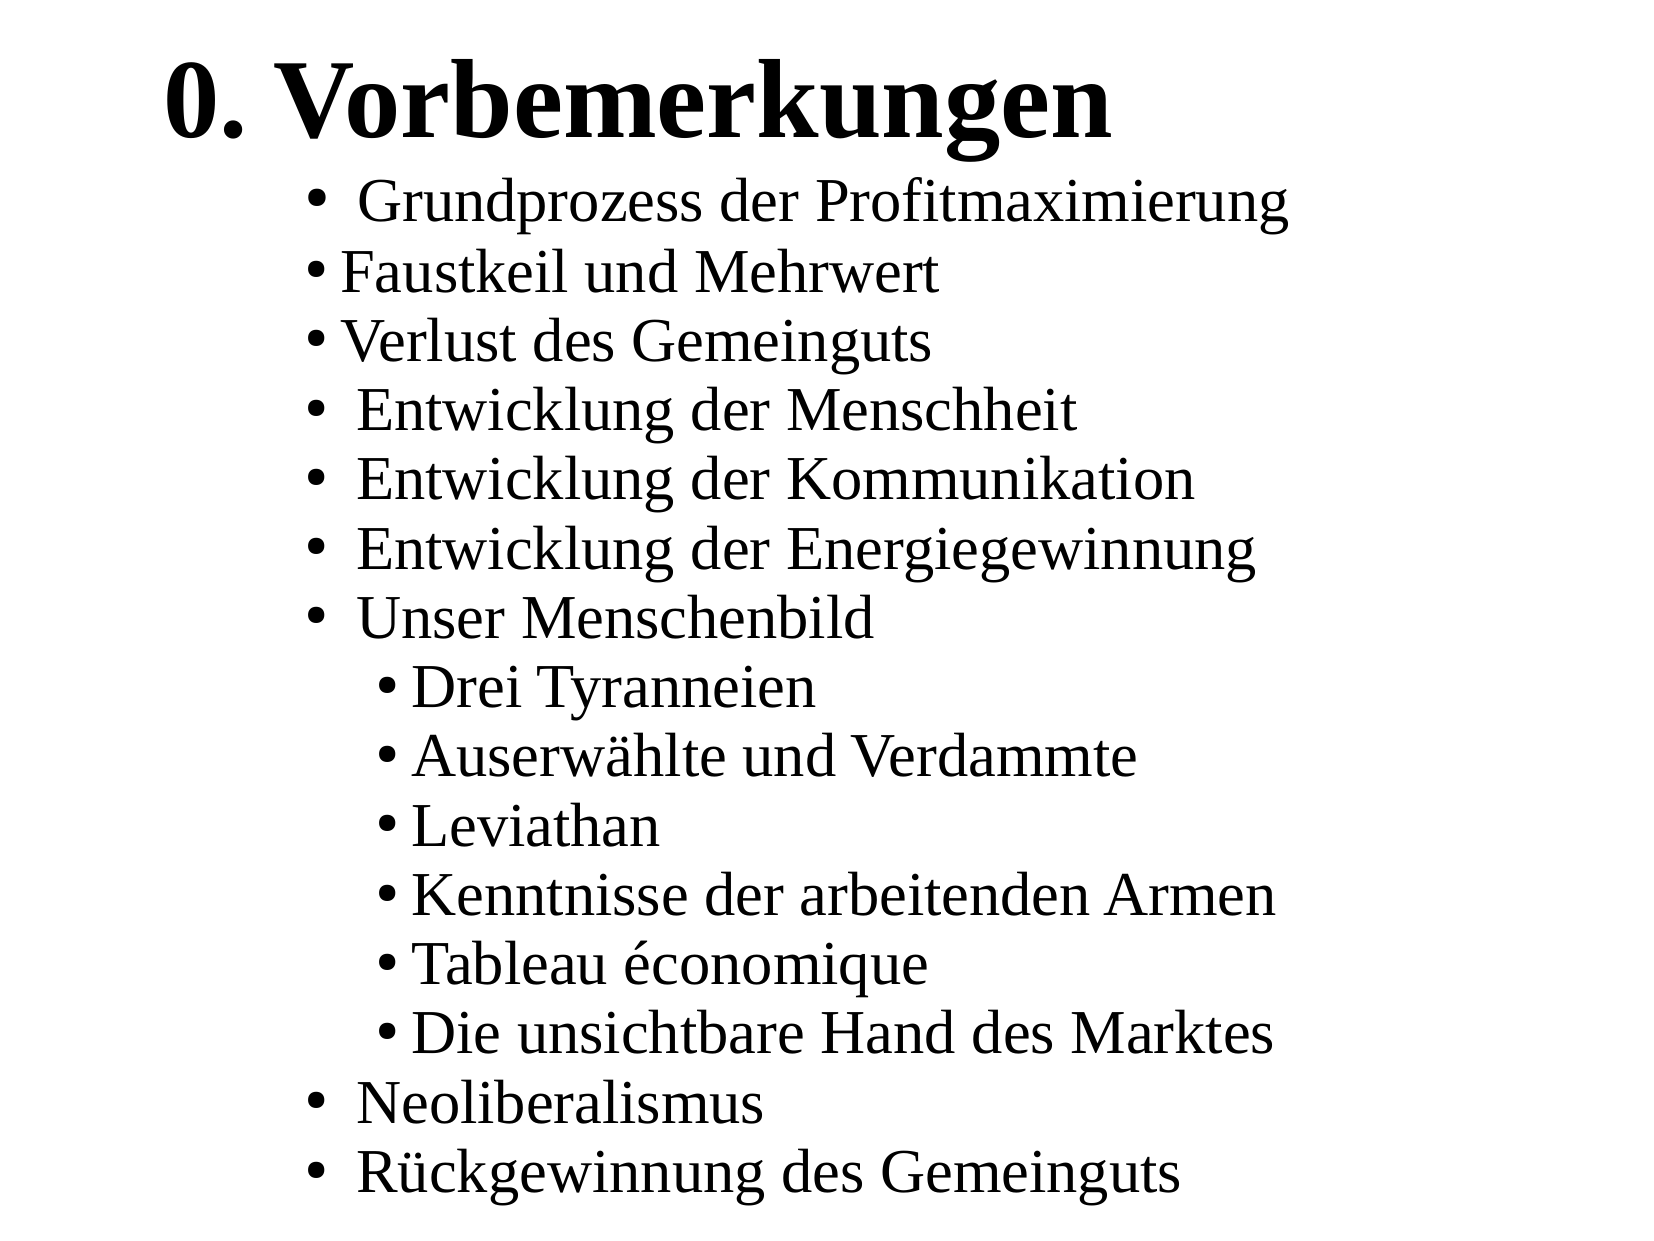

0. Vorbemerkungen
 Grundprozess der Profitmaximierung
Faustkeil und Mehrwert
Verlust des Gemeinguts
 Entwicklung der Menschheit
 Entwicklung der Kommunikation
 Entwicklung der Energiegewinnung
 Unser Menschenbild
Drei Tyranneien
Auserwählte und Verdammte
Leviathan
Kenntnisse der arbeitenden Armen
Tableau économique
Die unsichtbare Hand des Marktes
 Neoliberalismus
 Rückgewinnung des Gemeinguts